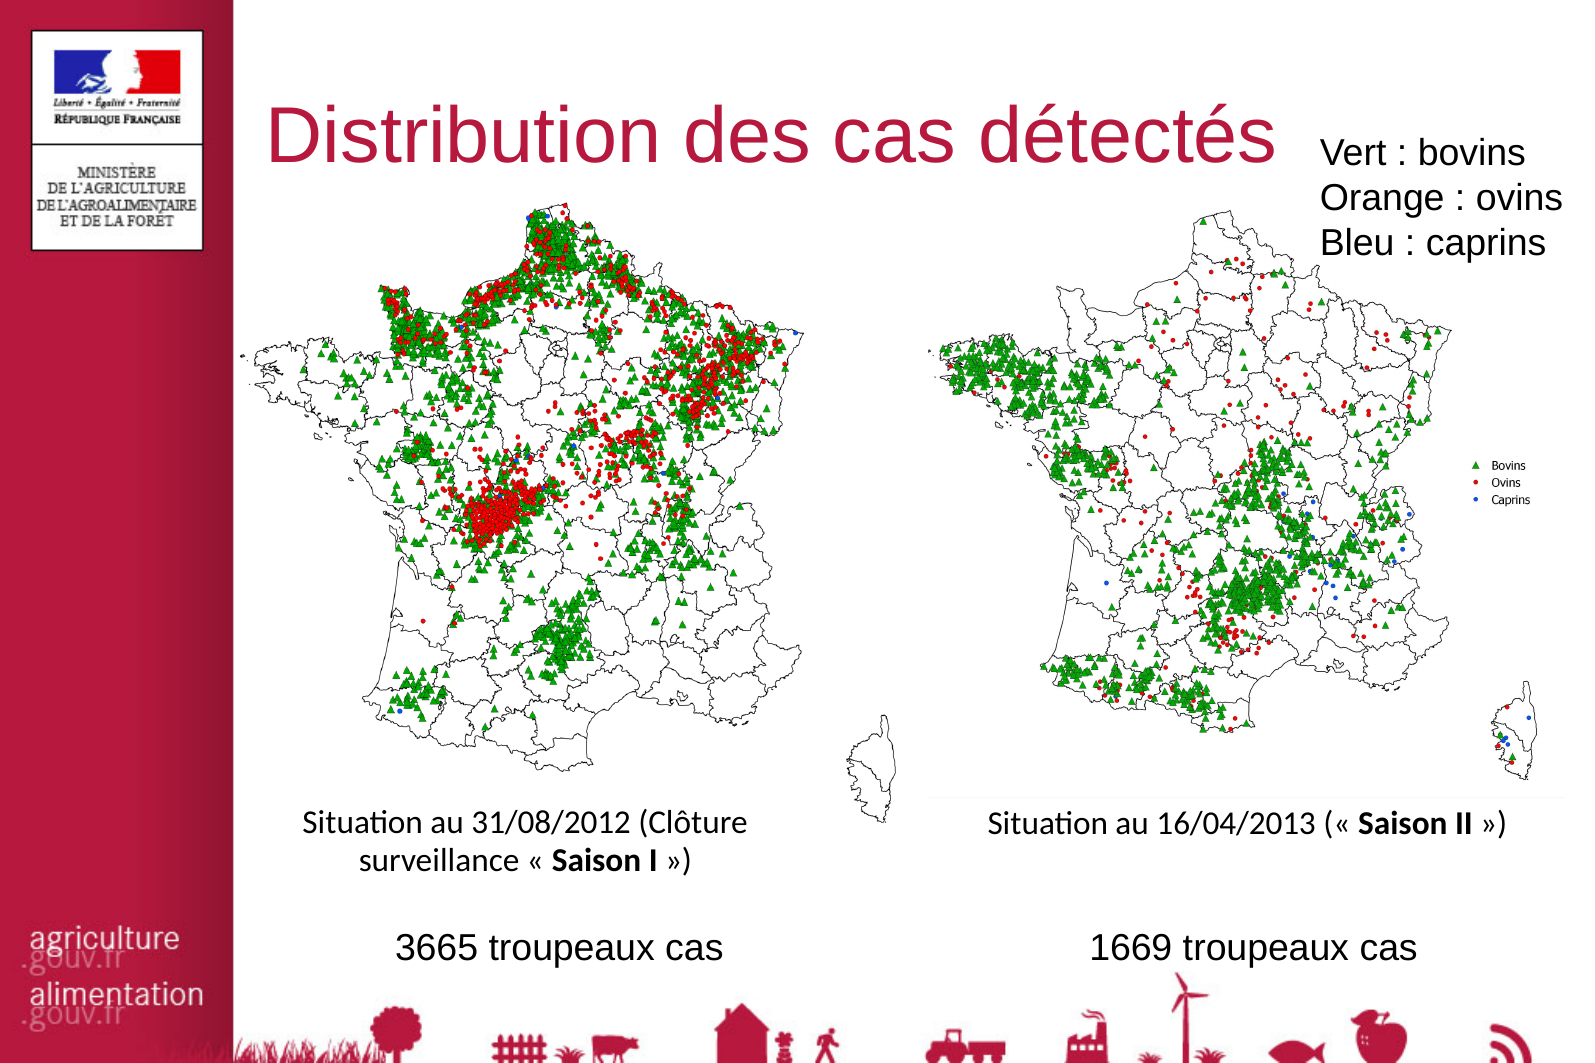

Distribution des cas détectés
Vert : bovins
Orange : ovins
Bleu : caprins
Situation au 31/08/2012 (Clôture surveillance « Saison I »)
Situation au 16/04/2013 (« Saison II »)
3665 troupeaux cas
1669 troupeaux cas